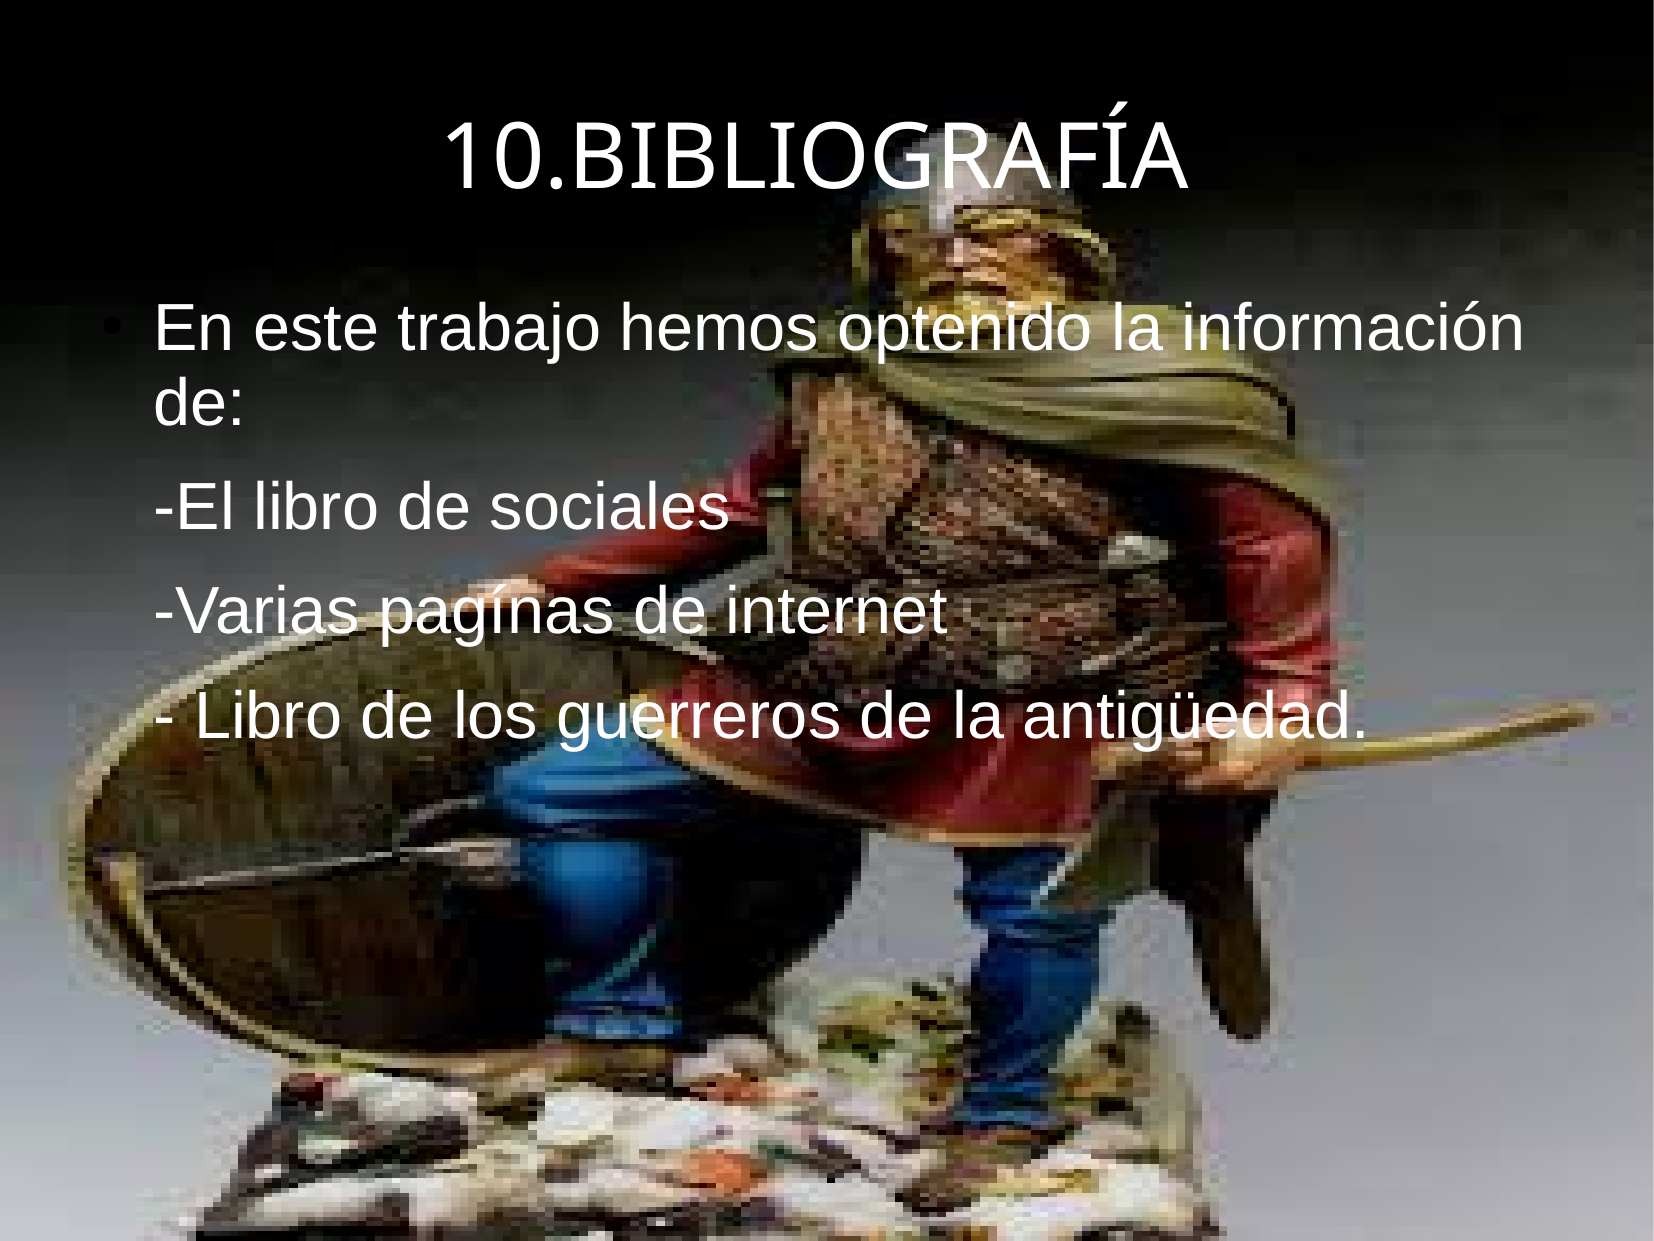

# 10.BIBLIOGRAFÍA
En este trabajo hemos optenido la información de:
-El libro de sociales
-Varias pagínas de internet
- Libro de los guerreros de la antigüedad.